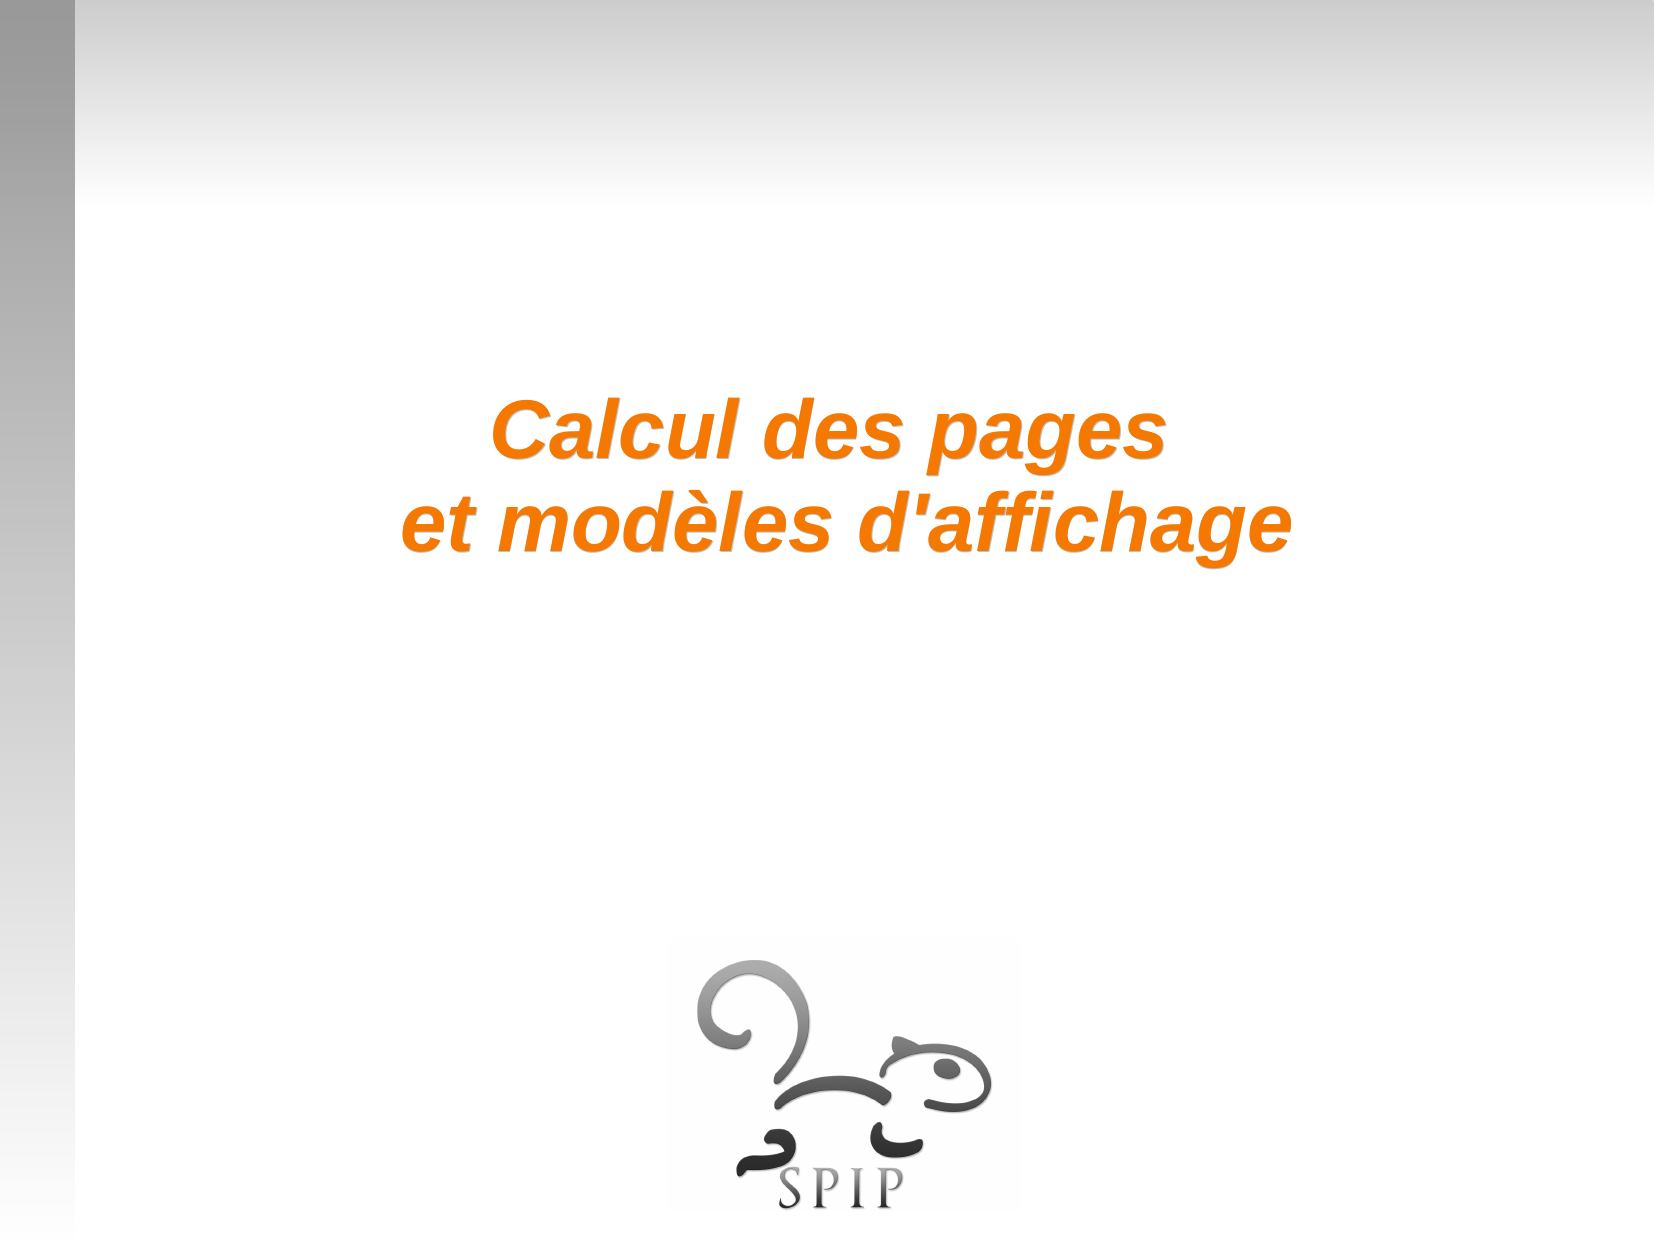

# Calcul des pages et modèles d'affichage